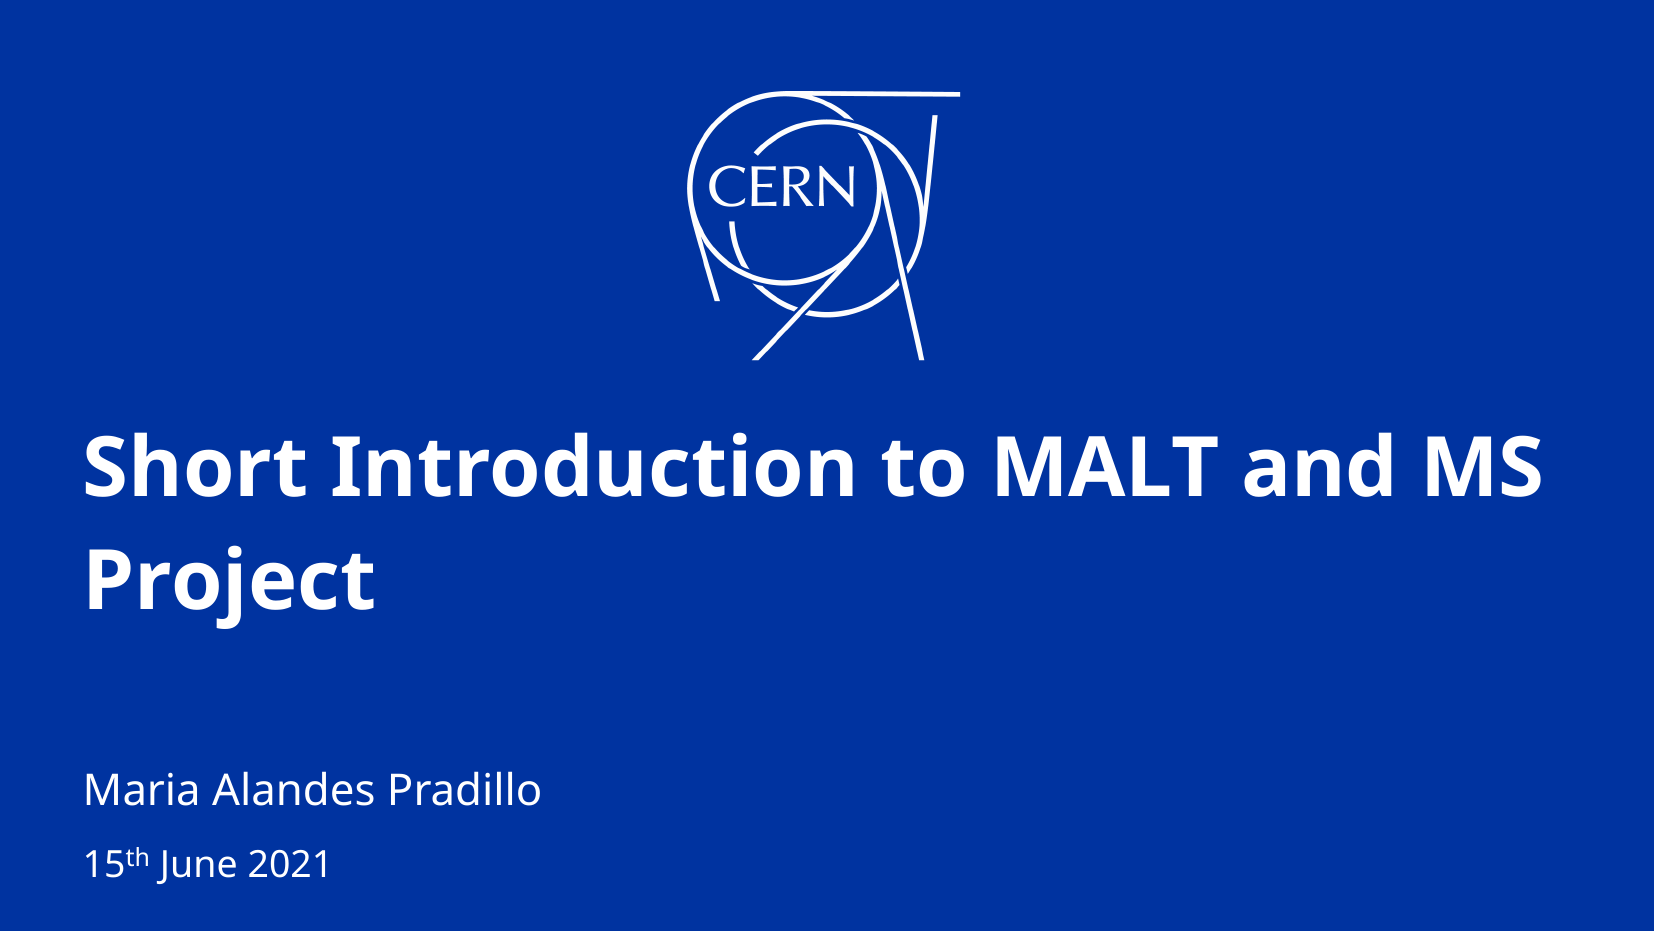

# Short Introduction to MALT and MS Project
Maria Alandes Pradillo
15th June 2021